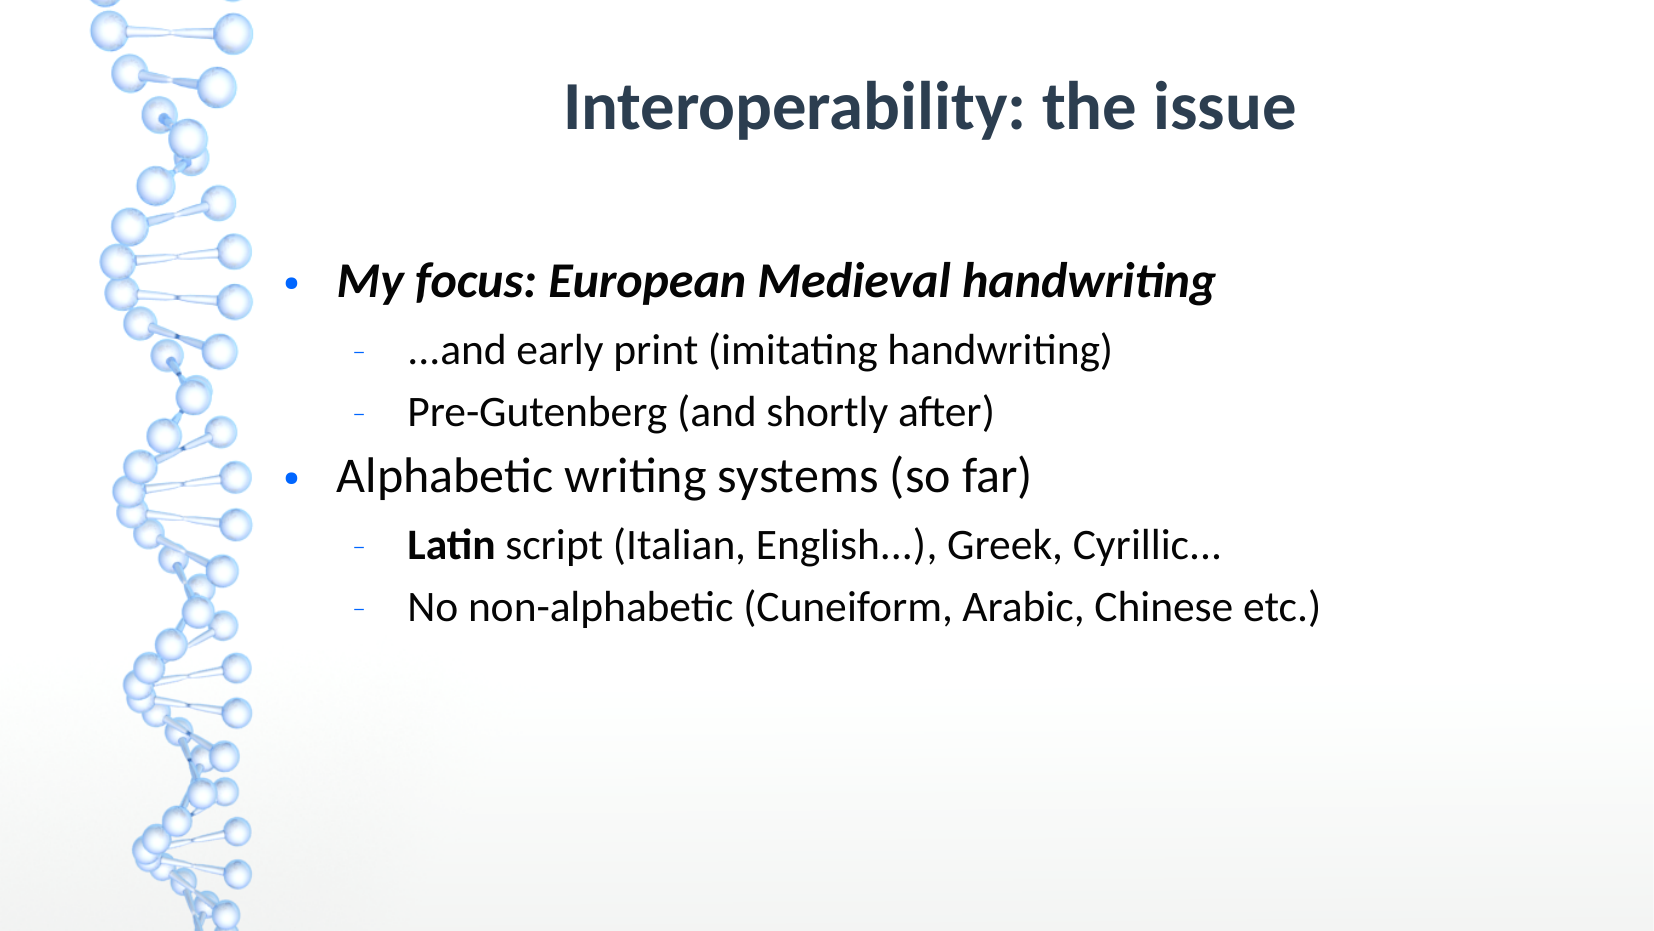

# Interoperability: the issue
My focus: European Medieval handwriting
...and early print (imitating handwriting)
Pre-Gutenberg (and shortly after)
Alphabetic writing systems (so far)
Latin script (Italian, English...), Greek, Cyrillic...
No non-alphabetic (Cuneiform, Arabic, Chinese etc.)